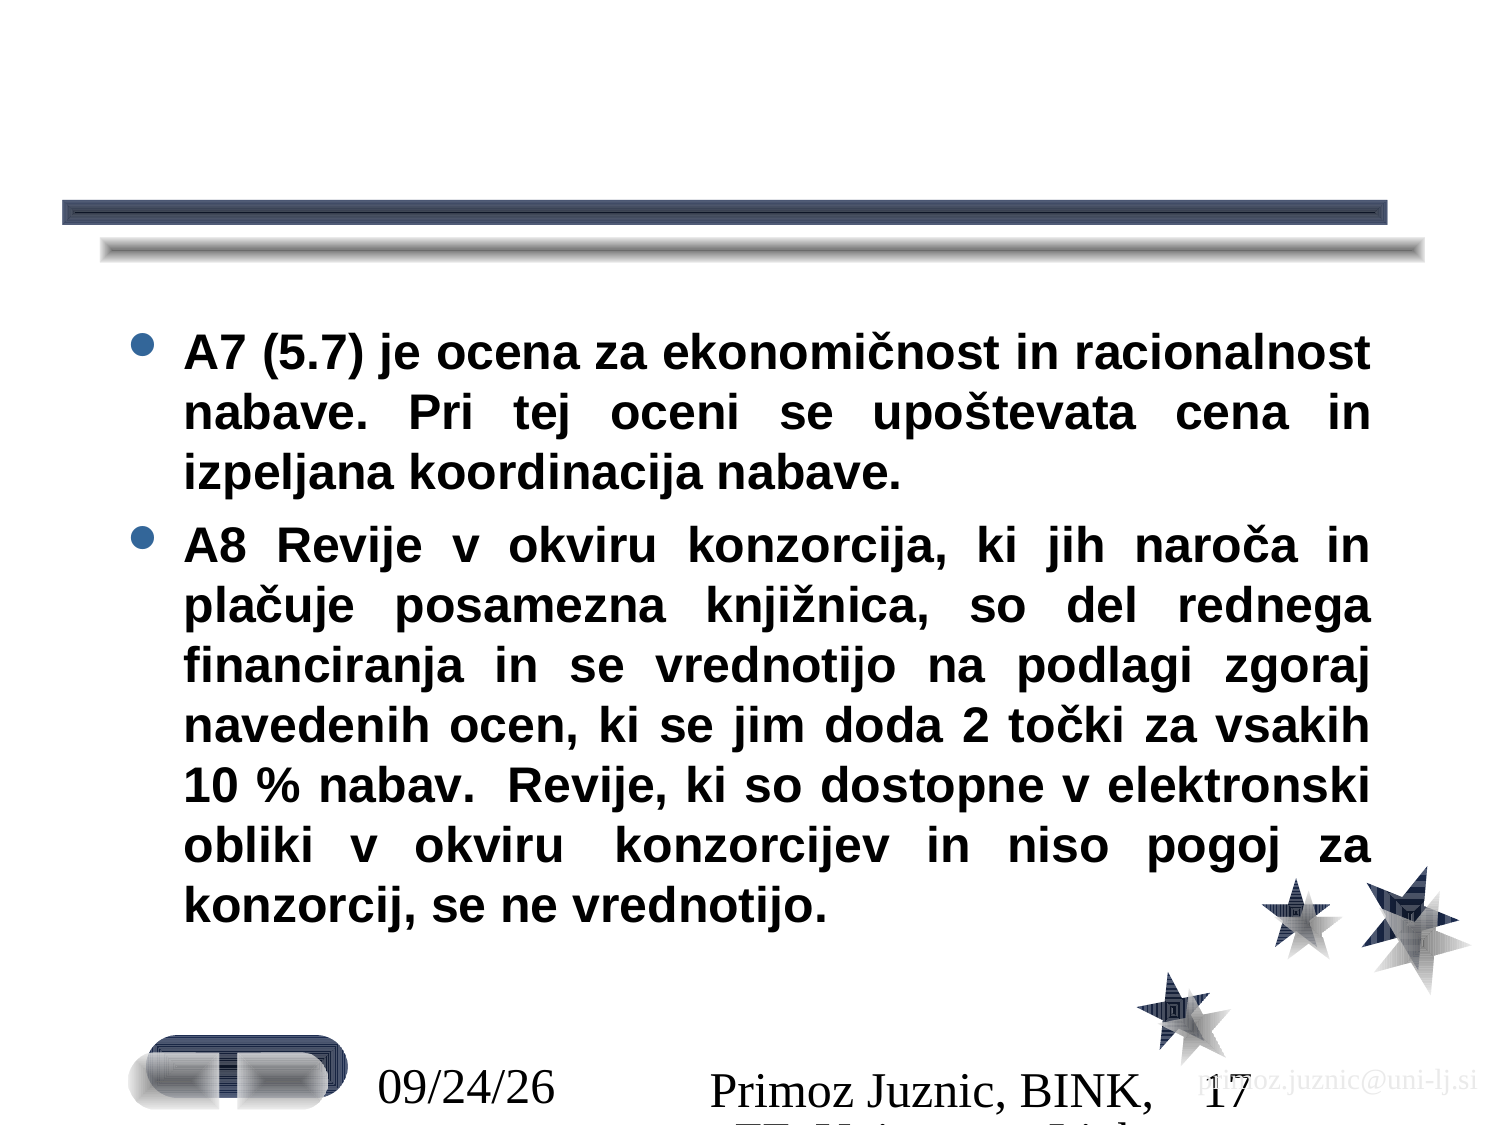

# A7 (5.7) je ocena za ekonomičnost in racionalnost nabave. Pri tej oceni se upoštevata cena in izpeljana koordinacija nabave.
A8 Revije v okviru konzorcija, ki jih naroča in plačuje posamezna knjižnica, so del rednega financiranja in se vrednotijo na podlagi zgoraj navedenih ocen, ki se jim doda 2 točki za vsakih 10 % nabav.  Revije, ki so dostopne v elektronski obliki v okviru  konzorcijev in niso pogoj za konzorcij, se ne vrednotijo.
Primoz Juznic, BINK, FF, Univerza v Ljubljani
17